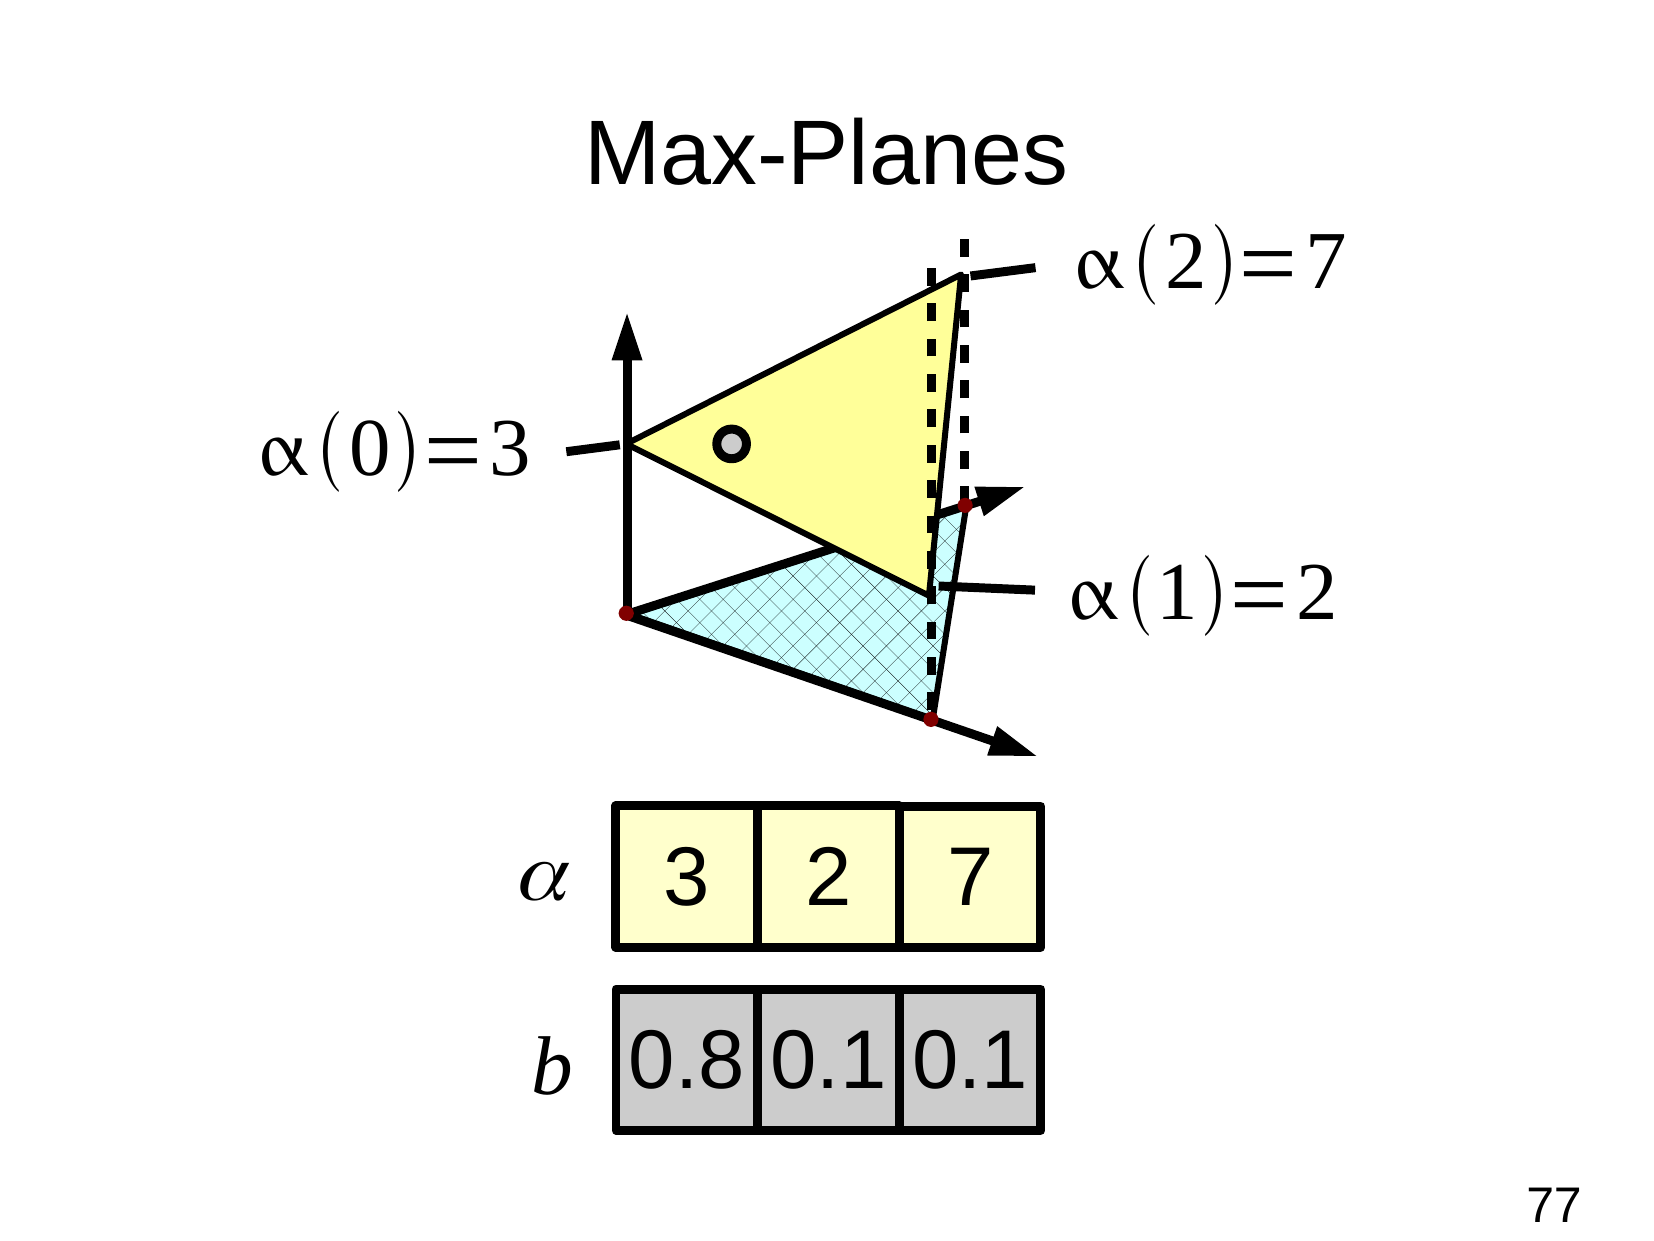

# Max-Planes
3
2
7
α
0.8
0.1
0.1
b